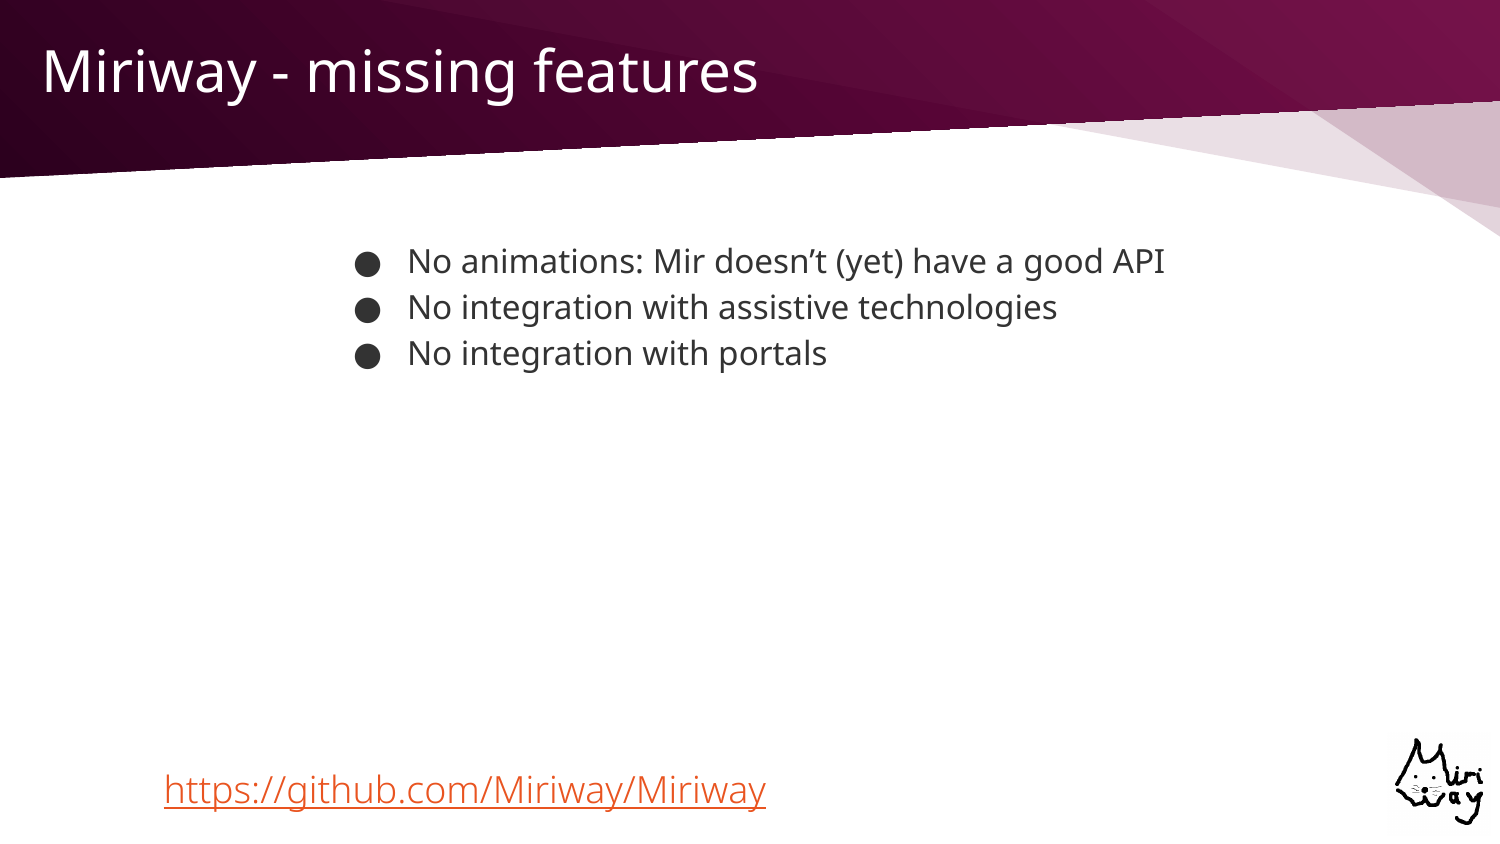

Miriway - missing features
# No animations: Mir doesn’t (yet) have a good API
No integration with assistive technologies
No integration with portals
https://github.com/Miriway/Miriway